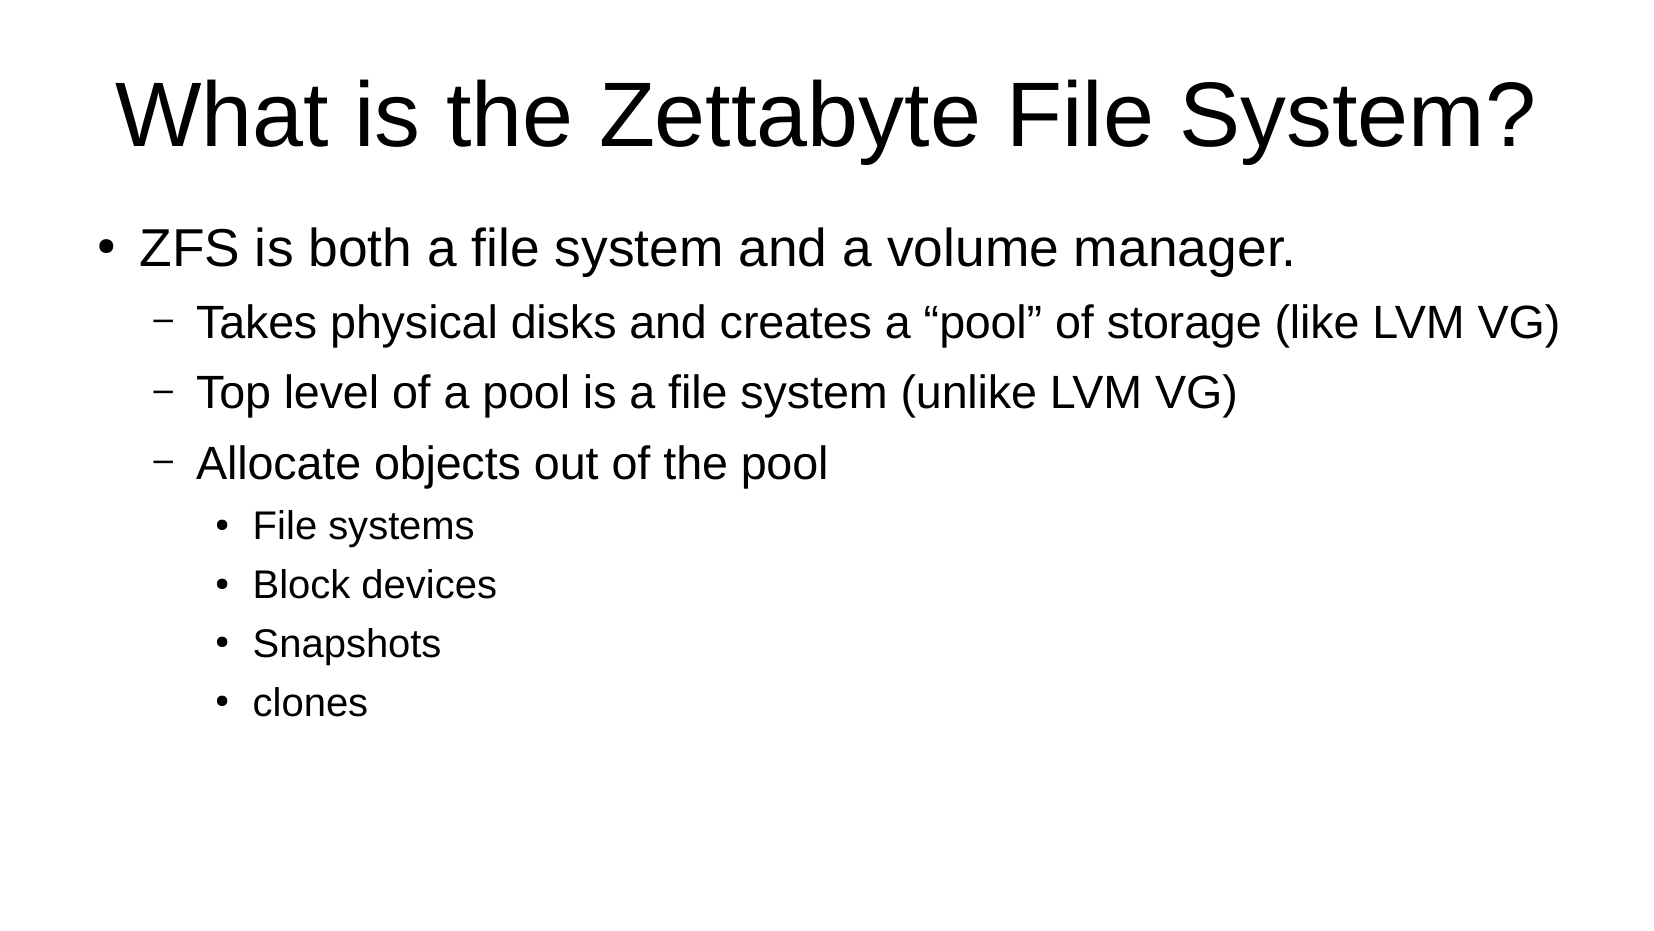

# What is the Zettabyte File System?
ZFS is both a file system and a volume manager.
Takes physical disks and creates a “pool” of storage (like LVM VG)
Top level of a pool is a file system (unlike LVM VG)
Allocate objects out of the pool
File systems
Block devices
Snapshots
clones